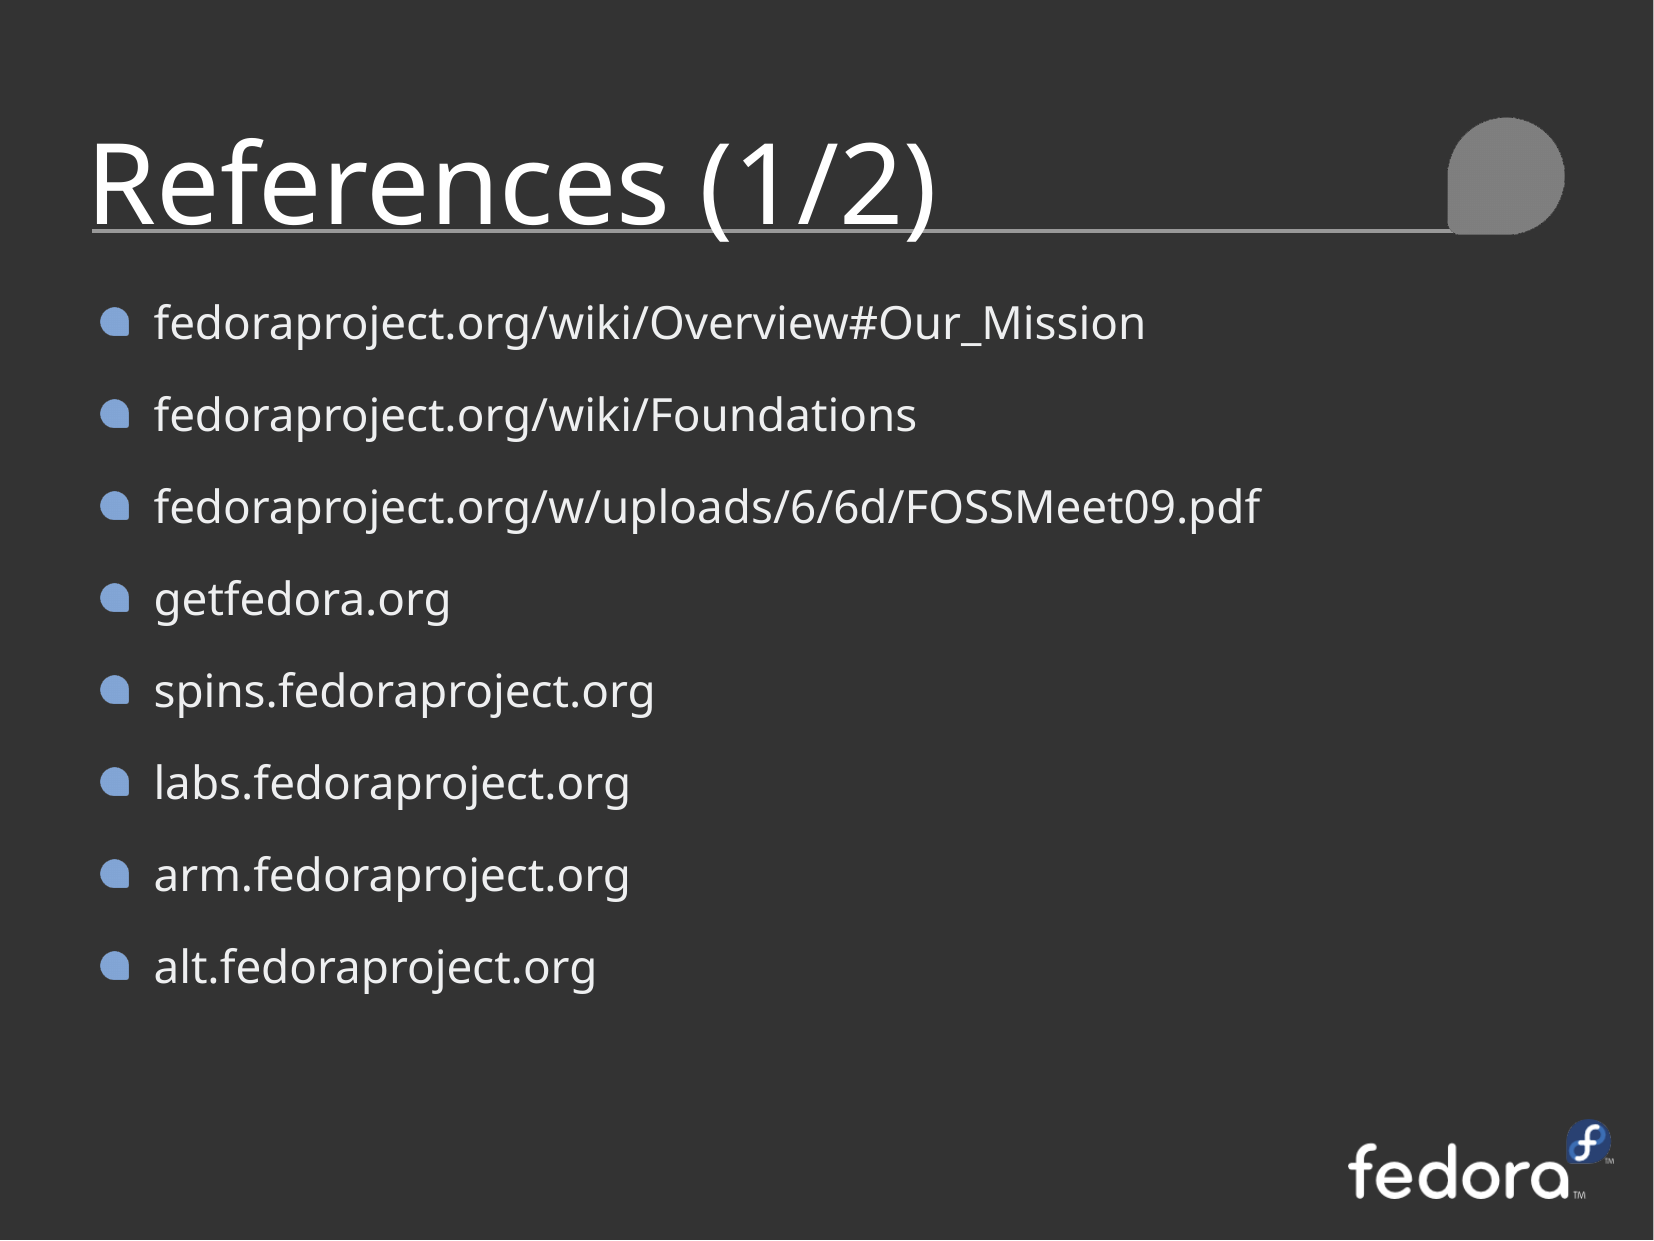

# References (1/2)
fedoraproject.org/wiki/Overview#Our_Mission
fedoraproject.org/wiki/Foundations
fedoraproject.org/w/uploads/6/6d/FOSSMeet09.pdf
getfedora.org
spins.fedoraproject.org
labs.fedoraproject.org
arm.fedoraproject.org
alt.fedoraproject.org